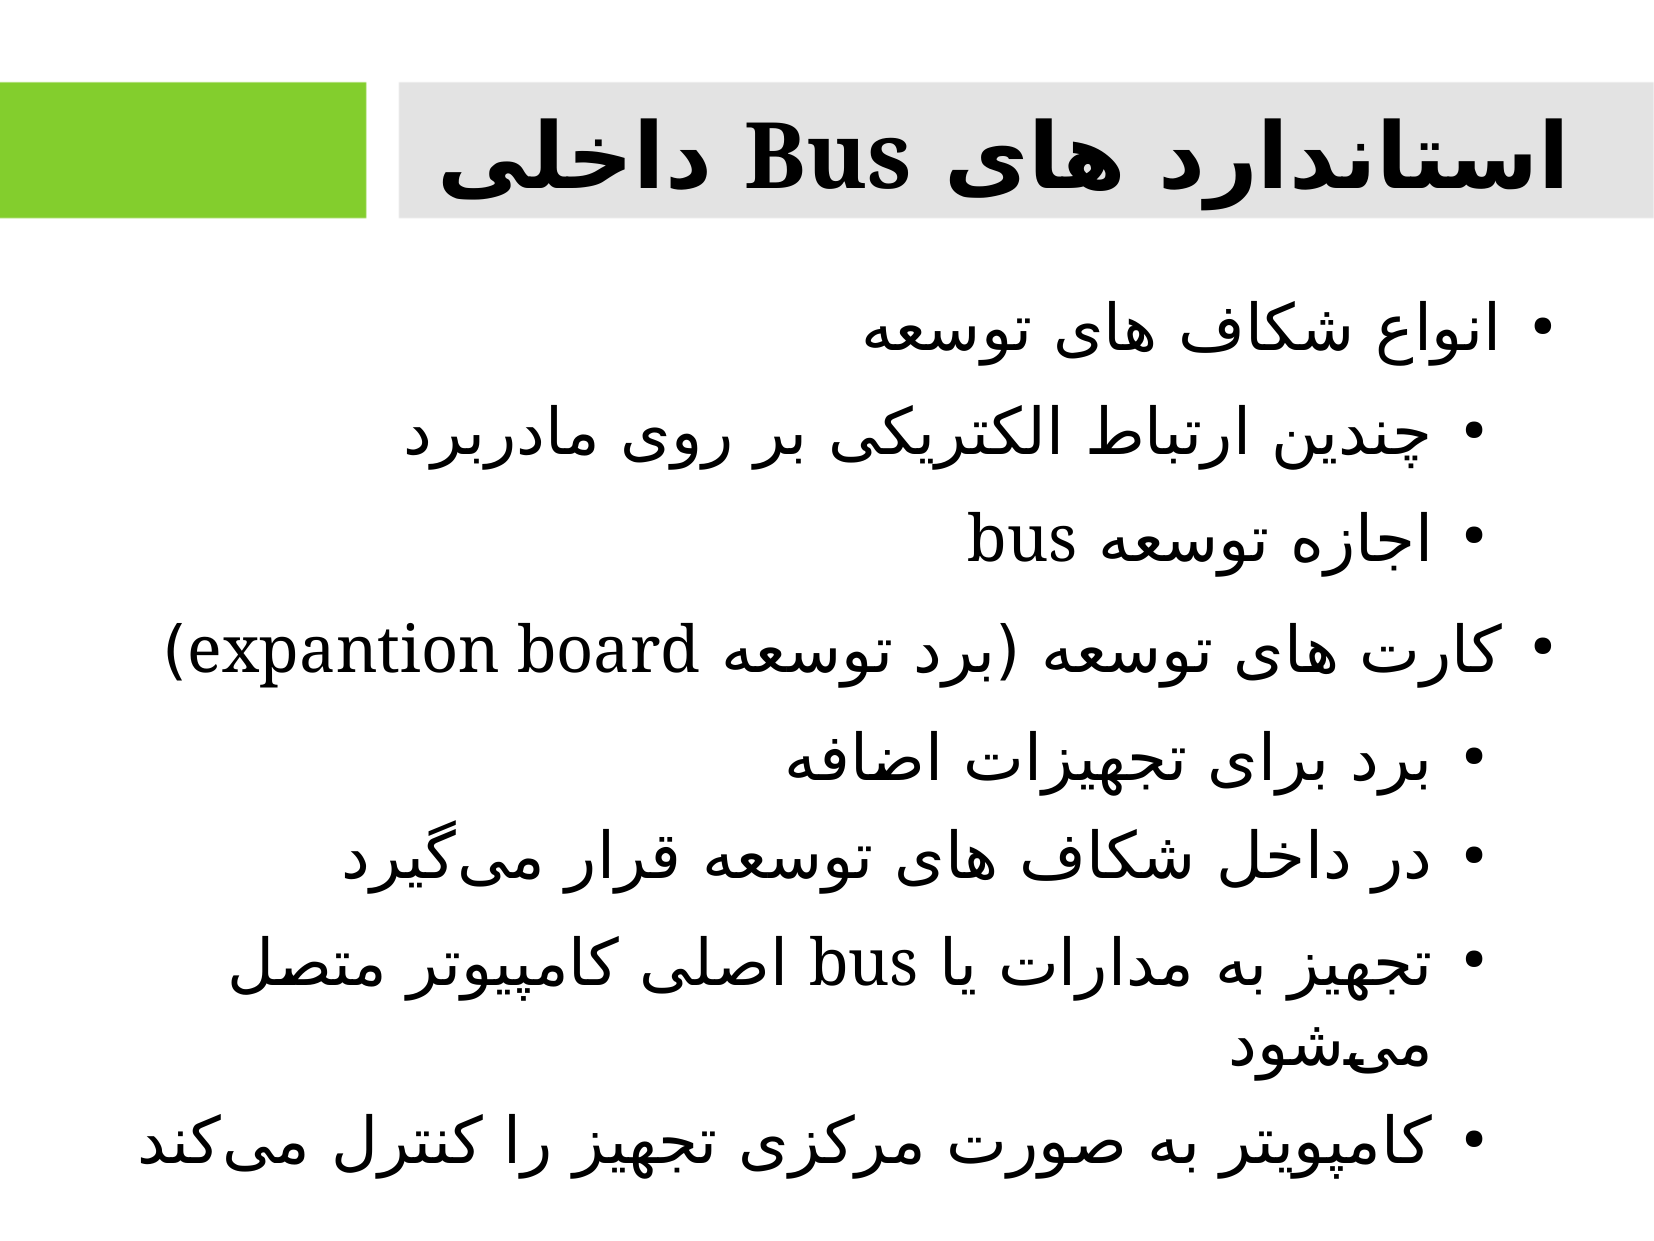

# استاندارد های Bus داخلی
انواع شکاف های توسعه
چندین ارتباط الکتریکی بر روی مادربرد
اجازه توسعه bus
کارت های توسعه (برد توسعه expantion board)
برد برای تجهیزات اضافه
در داخل شکاف های توسعه قرار می‌گیرد
تجهیز به مدارات یا bus اصلی کامپیوتر متصل می‌شود
کامپویتر به صورت مرکزی تجهیز را کنترل می‌کند